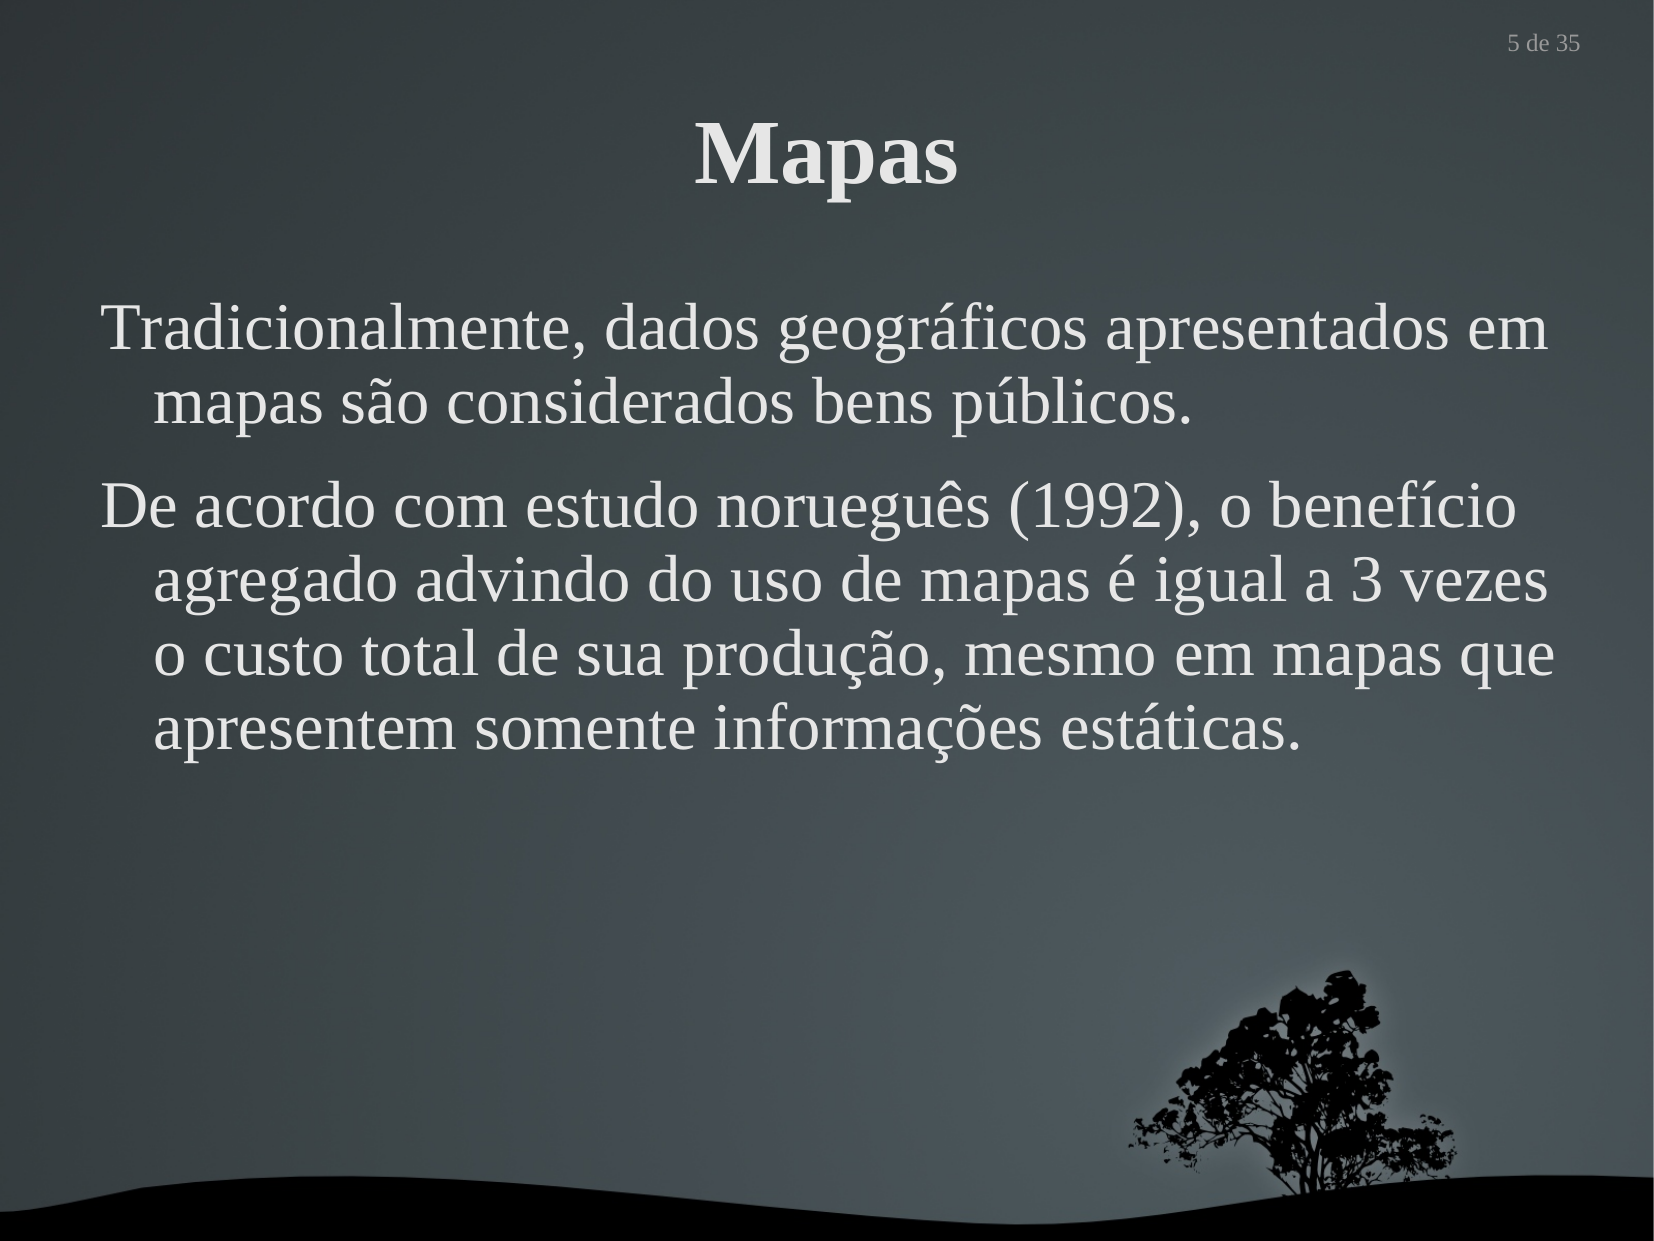

# Mapas
Tradicionalmente, dados geográficos apresentados em mapas são considerados bens públicos.
De acordo com estudo norueguês (1992), o benefício agregado advindo do uso de mapas é igual a 3 vezes o custo total de sua produção, mesmo em mapas que apresentem somente informações estáticas.